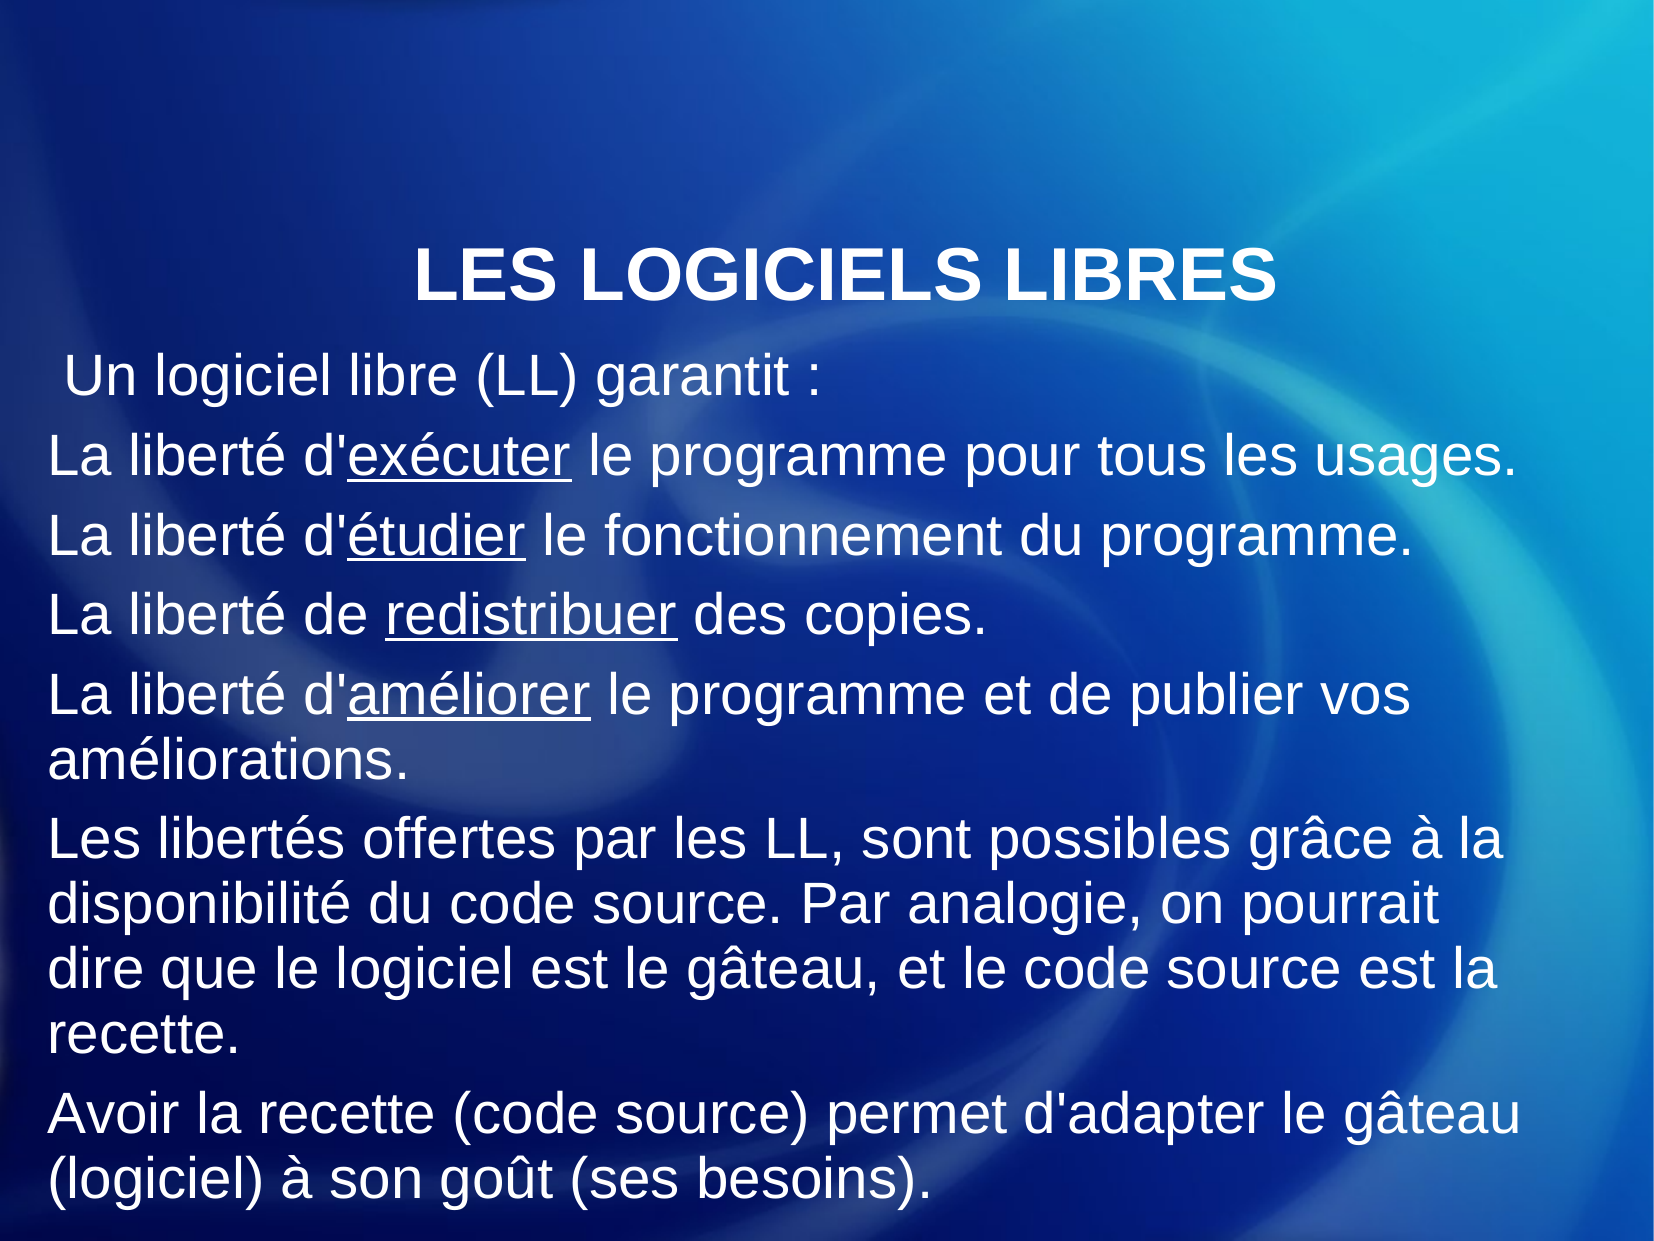

# LES LOGICIELS LIBRES
 Un logiciel libre (LL) garantit :
La liberté d'exécuter le programme pour tous les usages.
La liberté d'étudier le fonctionnement du programme.
La liberté de redistribuer des copies.
La liberté d'améliorer le programme et de publier vos améliorations.
Les libertés offertes par les LL, sont possibles grâce à la disponibilité du code source. Par analogie, on pourrait dire que le logiciel est le gâteau, et le code source est la recette.
Avoir la recette (code source) permet d'adapter le gâteau (logiciel) à son goût (ses besoins).